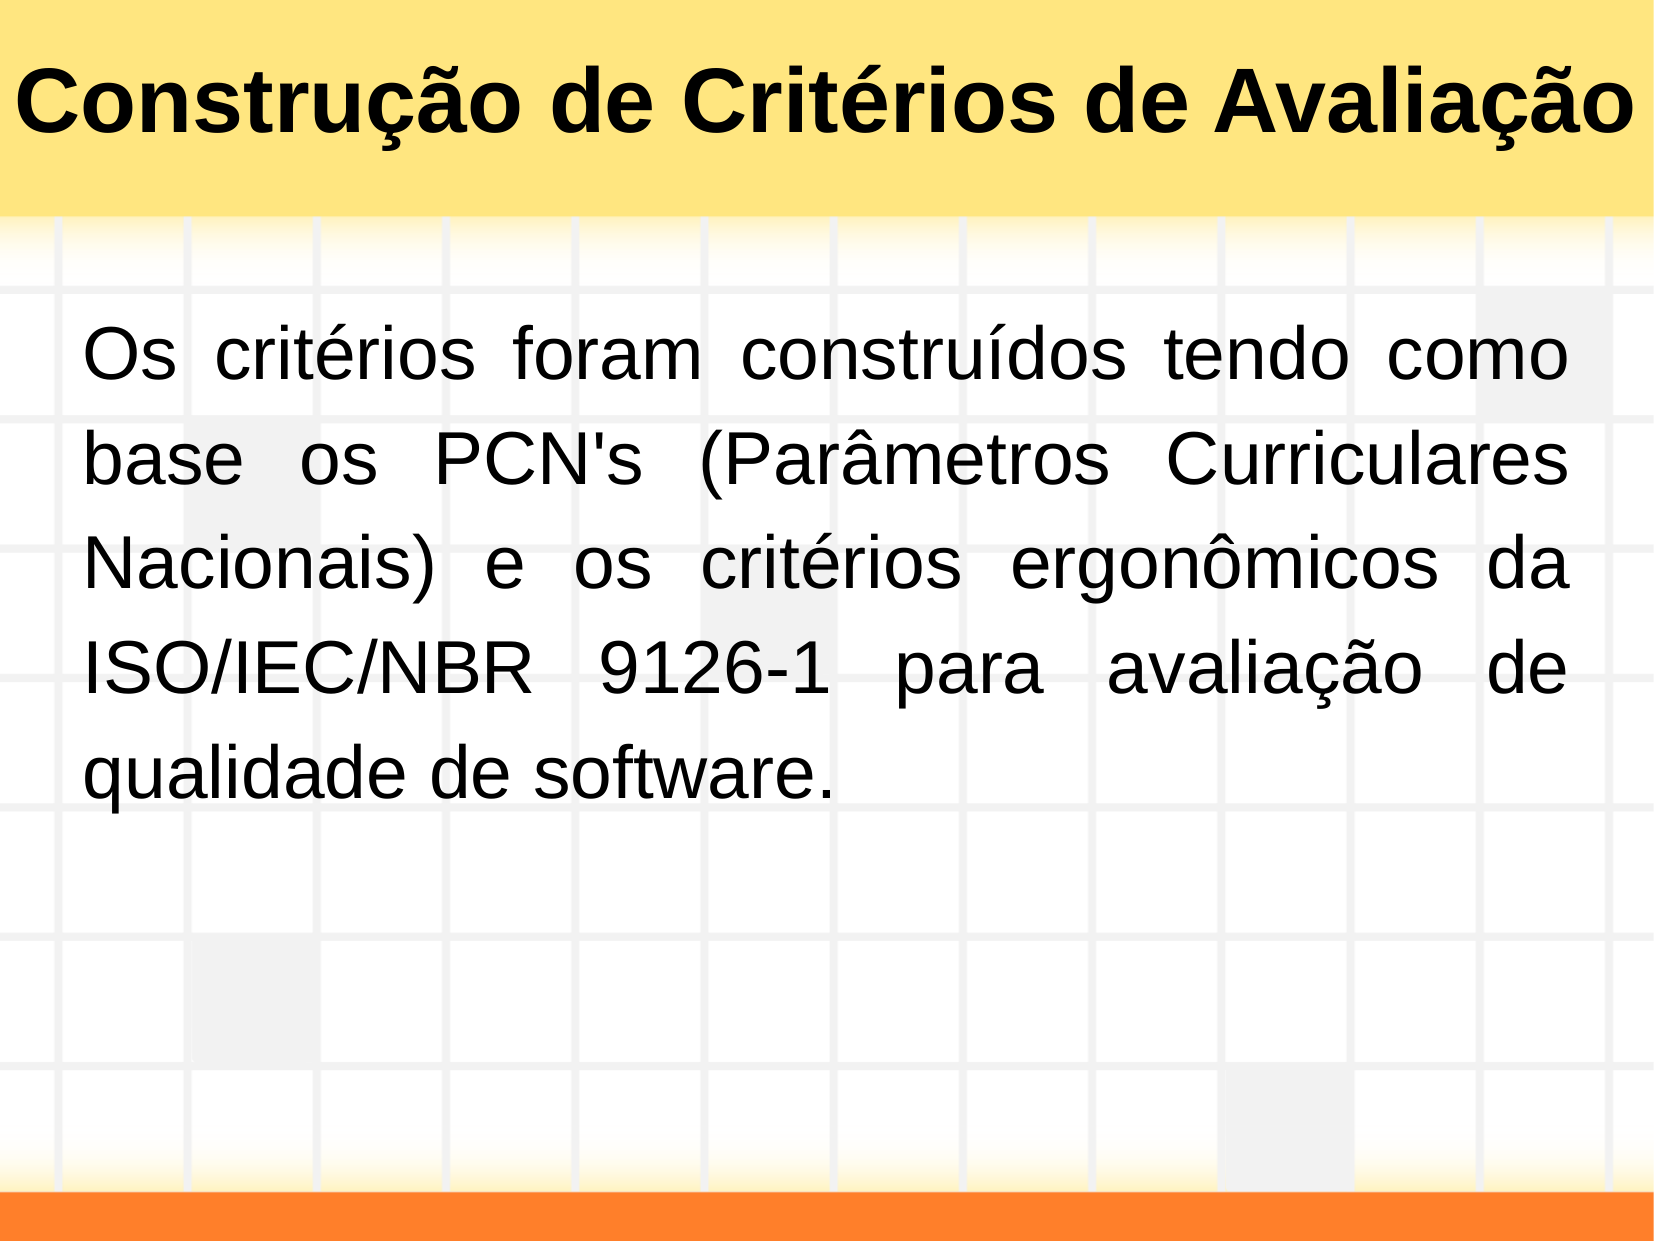

# Construção de Critérios de Avaliação
Os critérios foram construídos tendo como base os PCN's (Parâmetros Curriculares Nacionais) e os critérios ergonômicos da ISO/IEC/NBR 9126-1 para avaliação de qualidade de software.